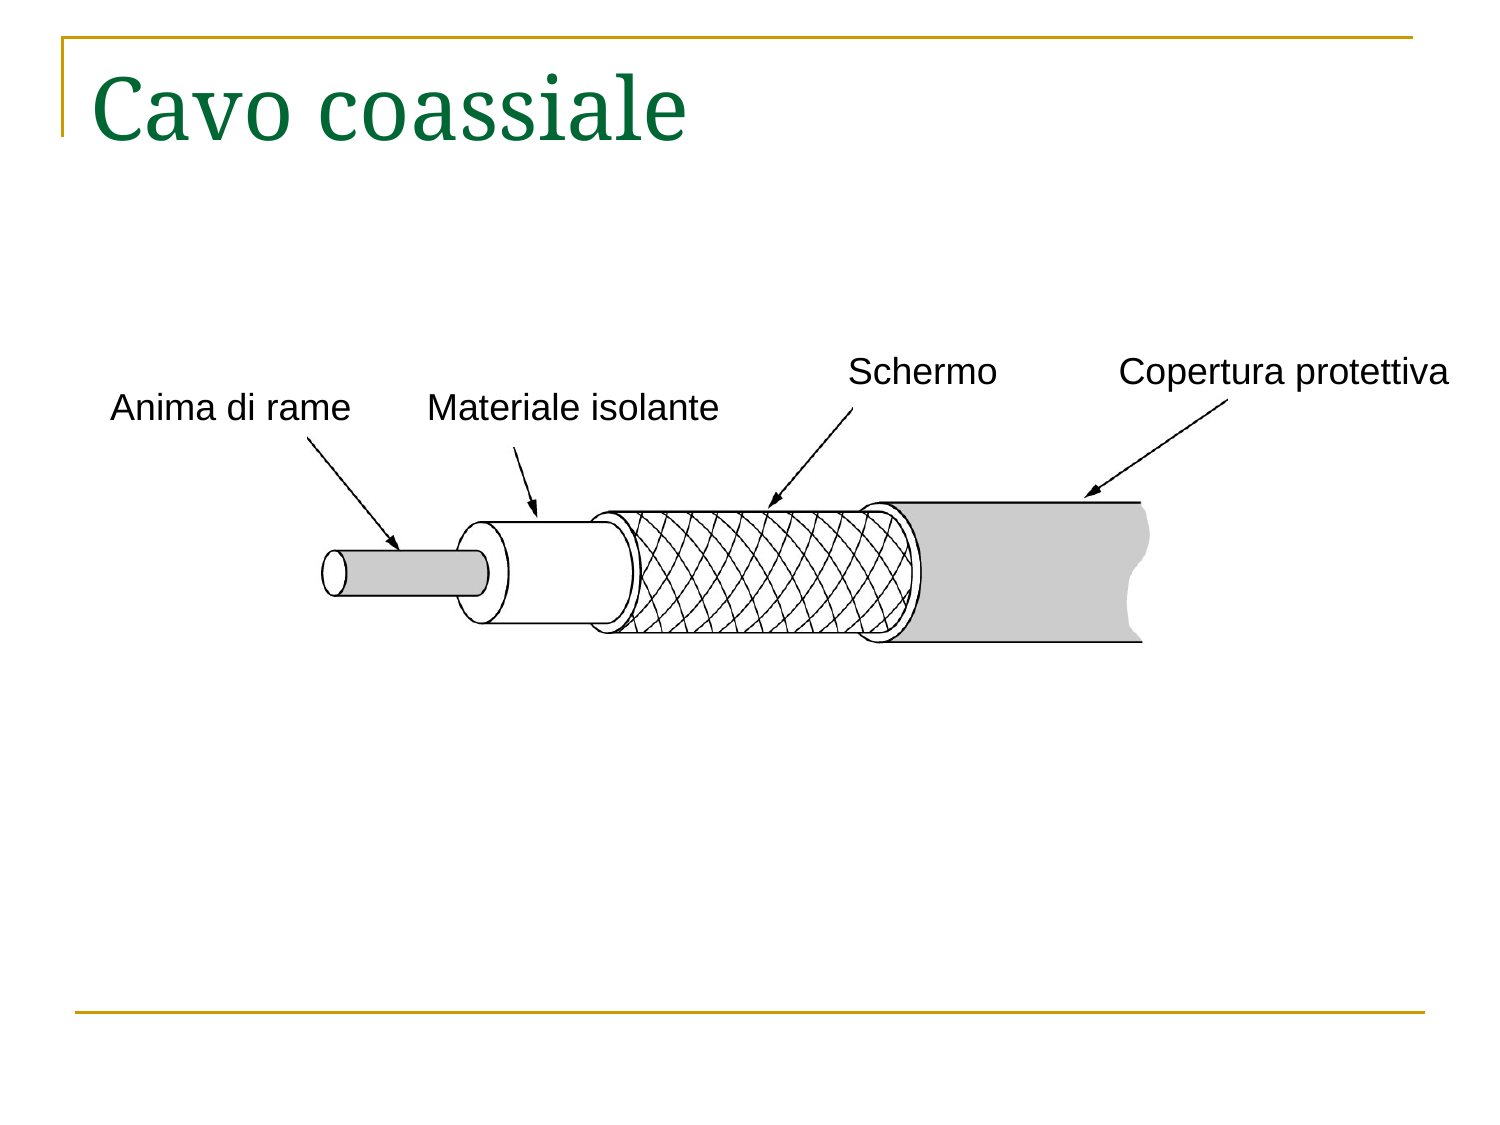

# Cavo coassiale
Schermo
Copertura protettiva
Anima di rame
Materiale isolante